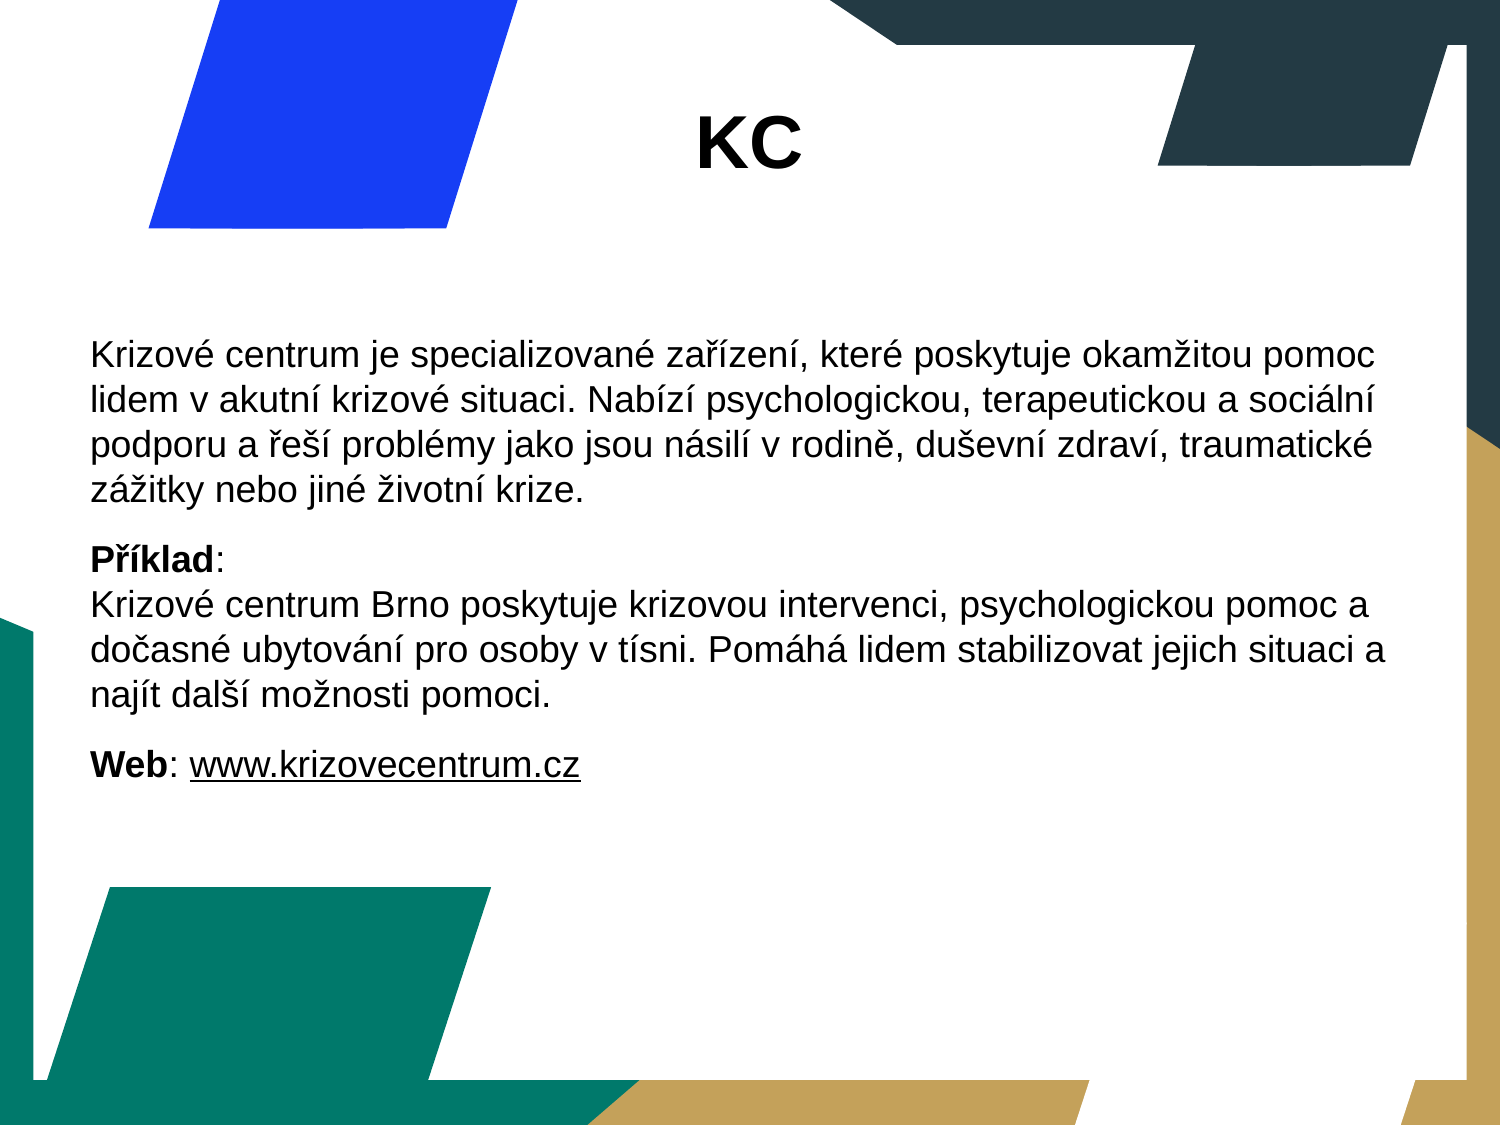

# KC
Krizové centrum je specializované zařízení, které poskytuje okamžitou pomoc lidem v akutní krizové situaci. Nabízí psychologickou, terapeutickou a sociální podporu a řeší problémy jako jsou násilí v rodině, duševní zdraví, traumatické zážitky nebo jiné životní krize.
Příklad:
Krizové centrum Brno poskytuje krizovou intervenci, psychologickou pomoc a dočasné ubytování pro osoby v tísni. Pomáhá lidem stabilizovat jejich situaci a najít další možnosti pomoci.
Web: www.krizovecentrum.cz